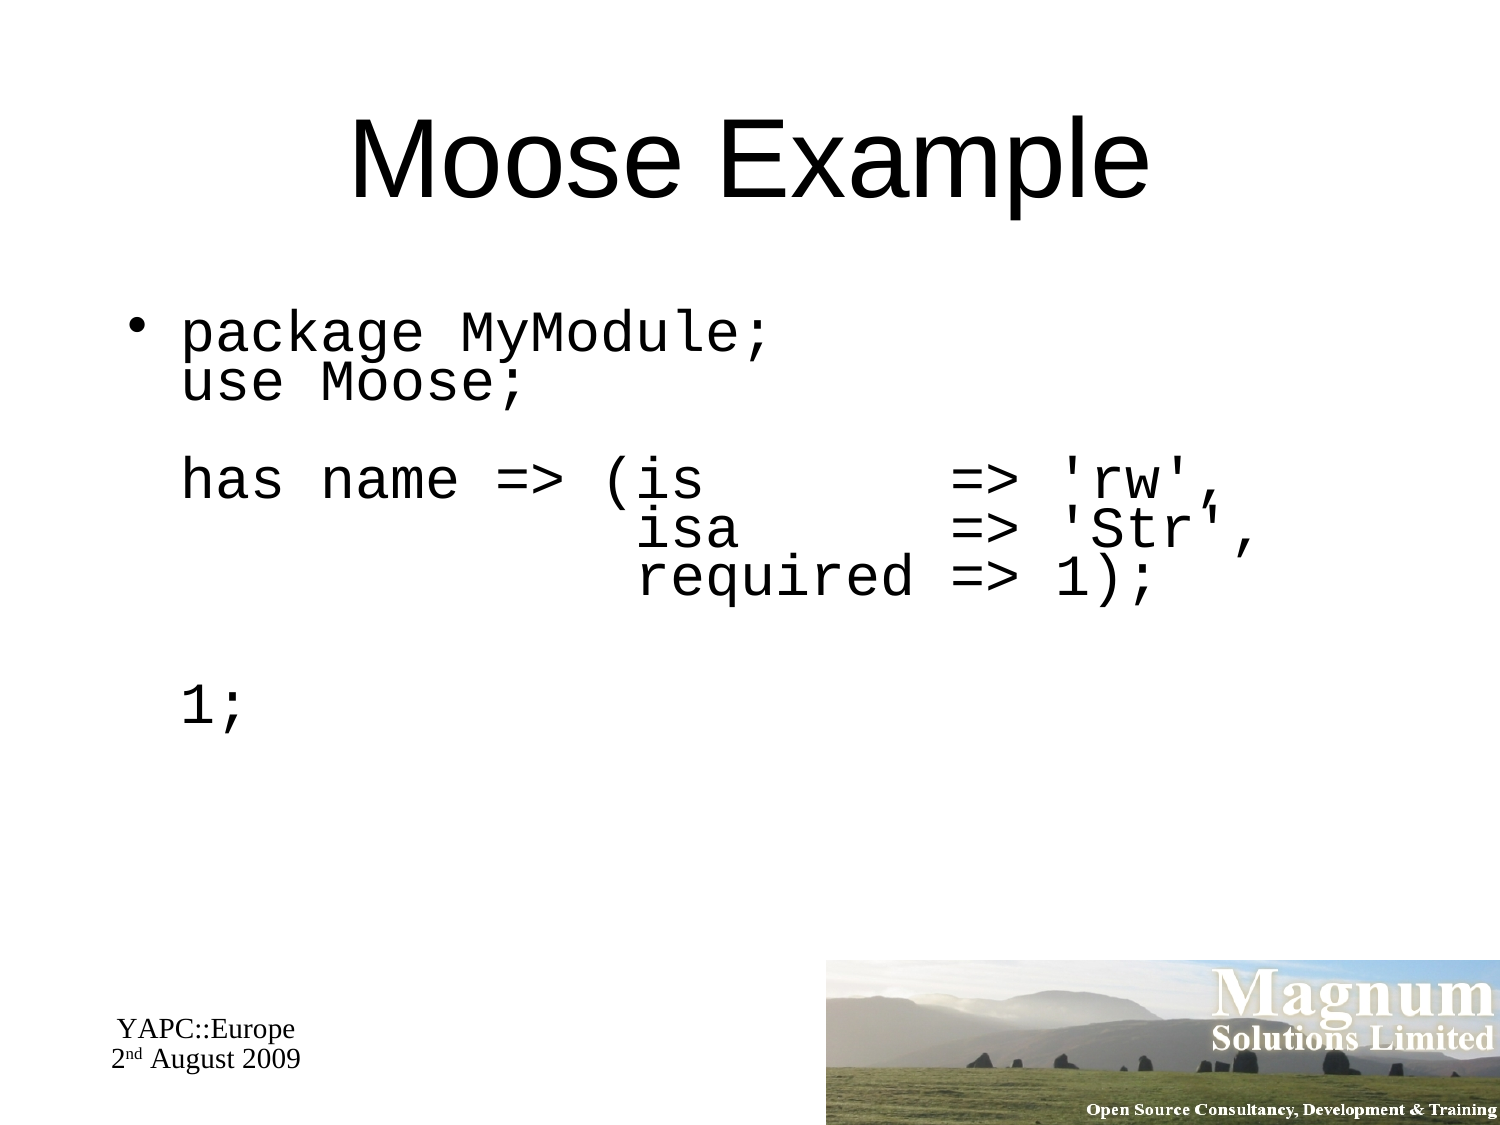

# Moose Example
package MyModule;
use Moose;
has name => (is => 'rw',
 isa => 'Str',
 required => 1);
1;
76